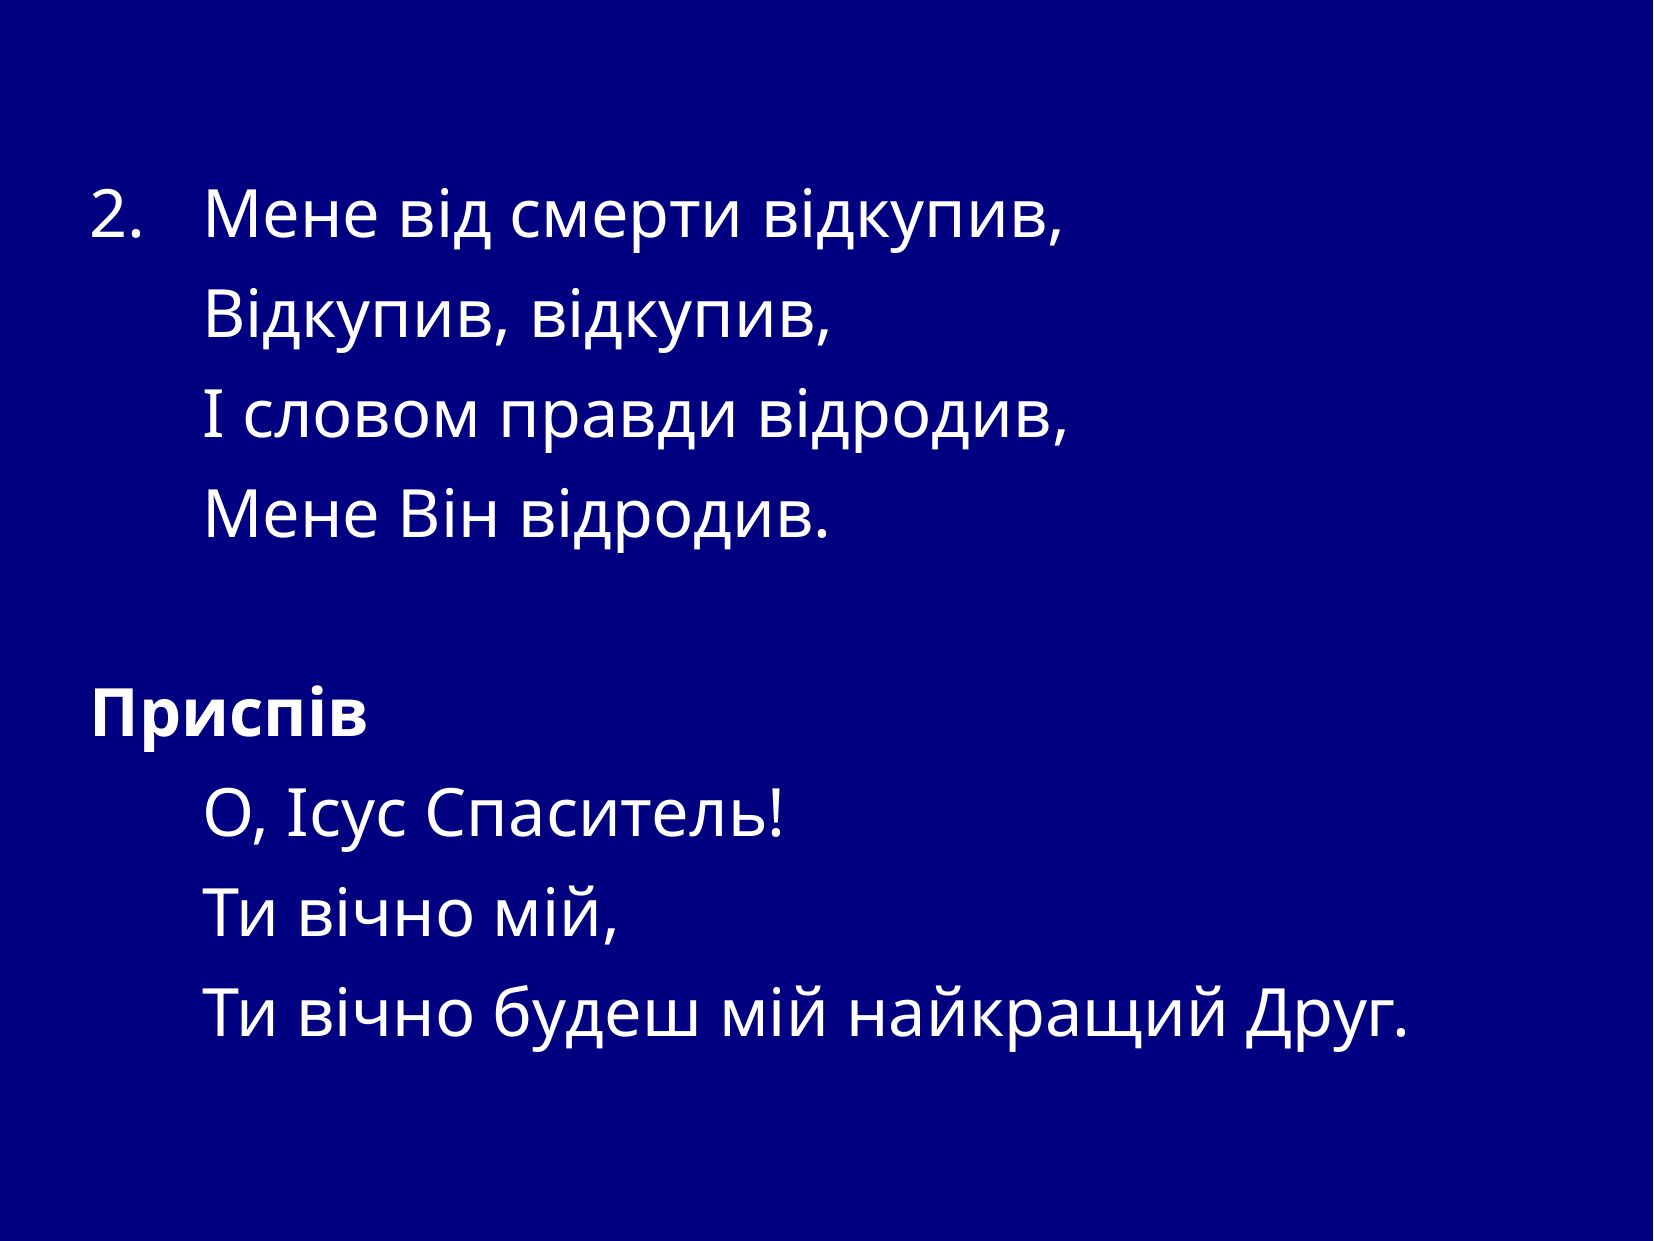

2.	Мене від смерти відкупив,
	Відкупив, відкупив,
	І словом правди відродив,
	Мене Він відродив.
Приспів
	О, Ісус Спаситель!
	Ти вічно мій,
	Ти вічно будеш мій найкращий Друг.